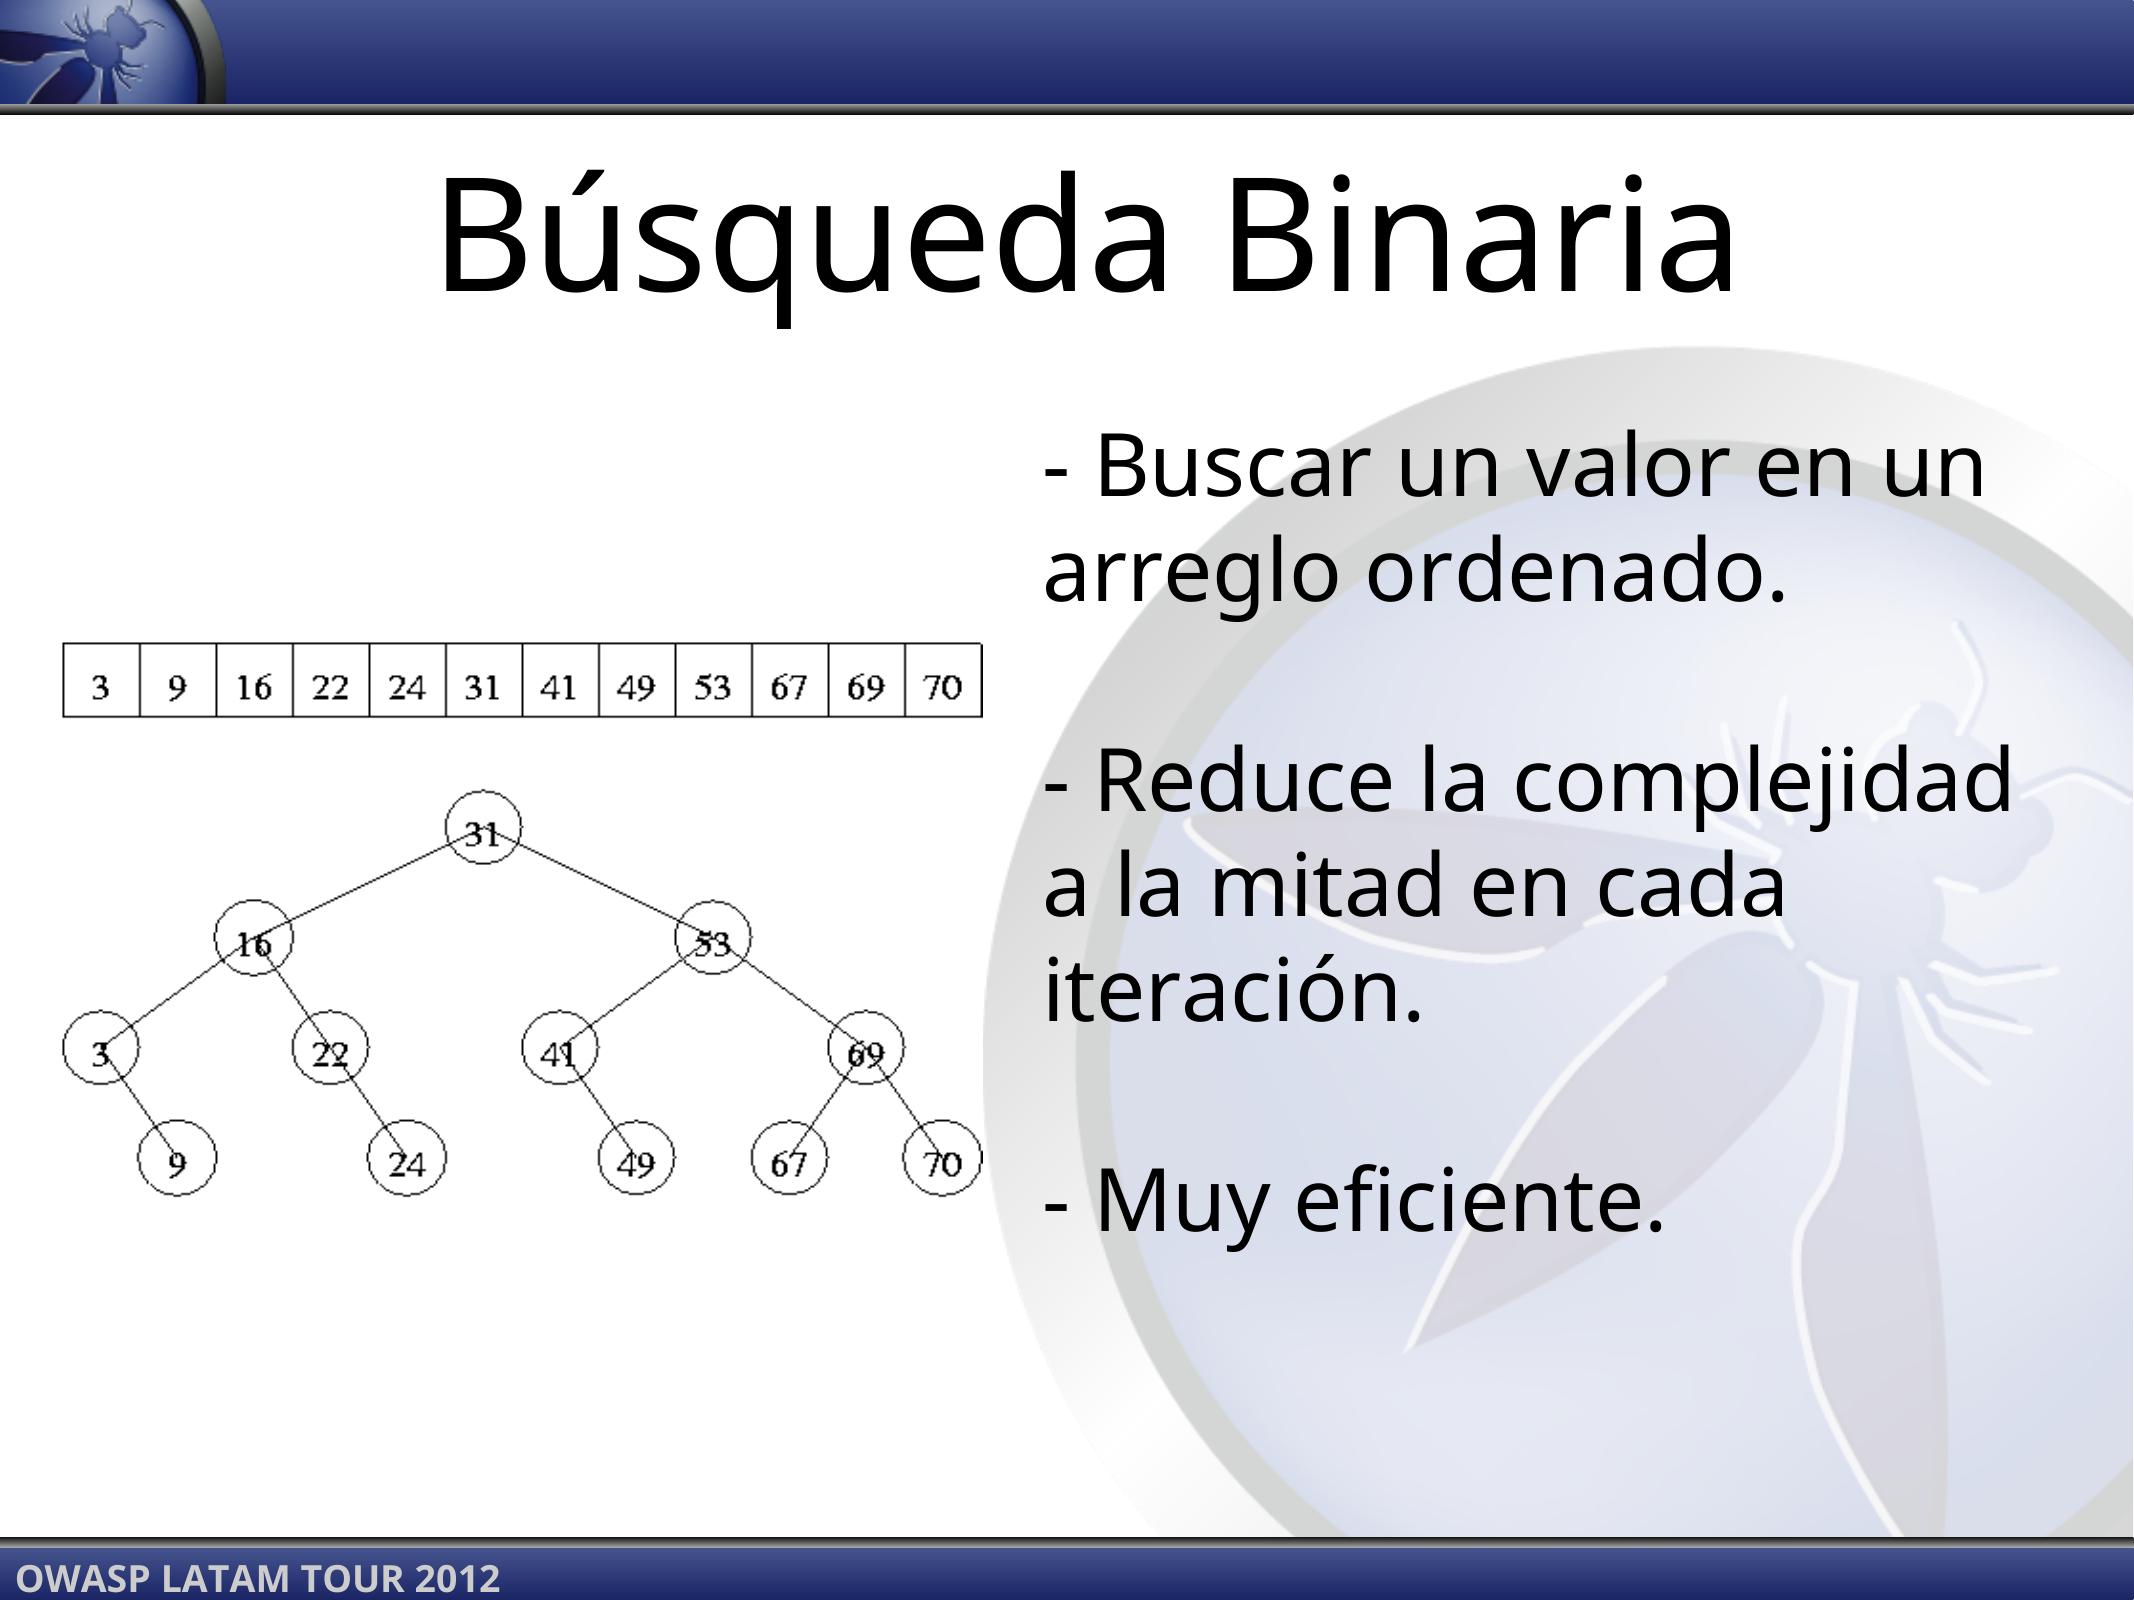

# Búsqueda Binaria
- Buscar un valor en un arreglo ordenado.
- Reduce la complejidad a la mitad en cada iteración.
- Muy eficiente.